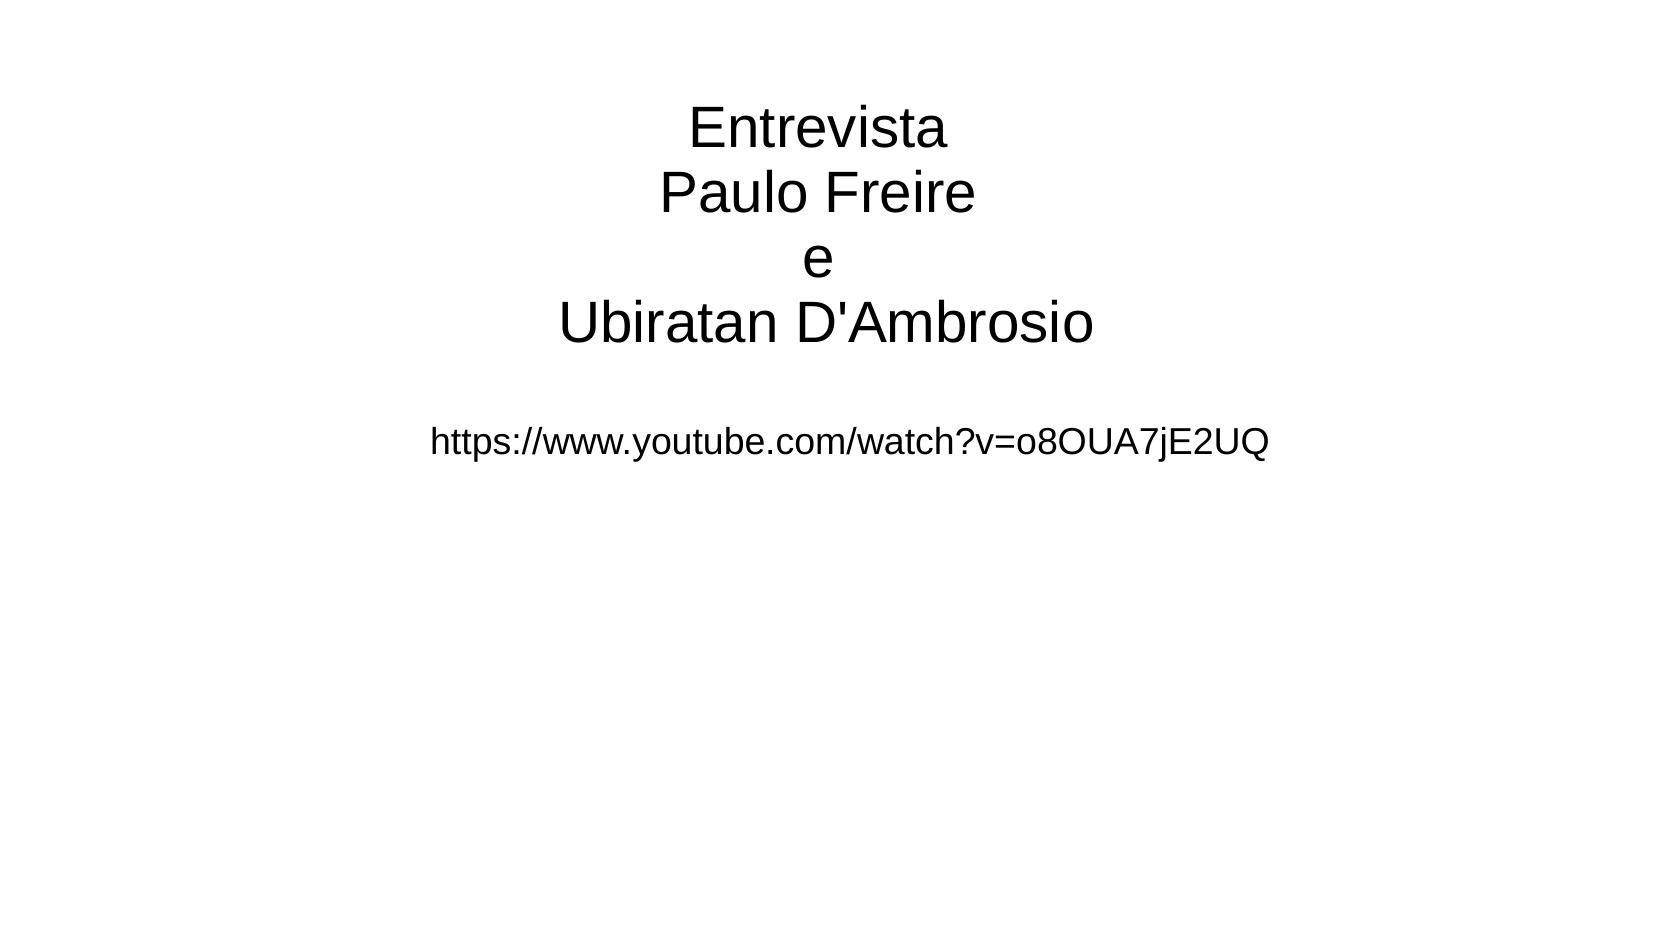

# Entrevista Paulo Freire e Ubiratan D'Ambrosio
https://www.youtube.com/watch?v=o8OUA7jE2UQ